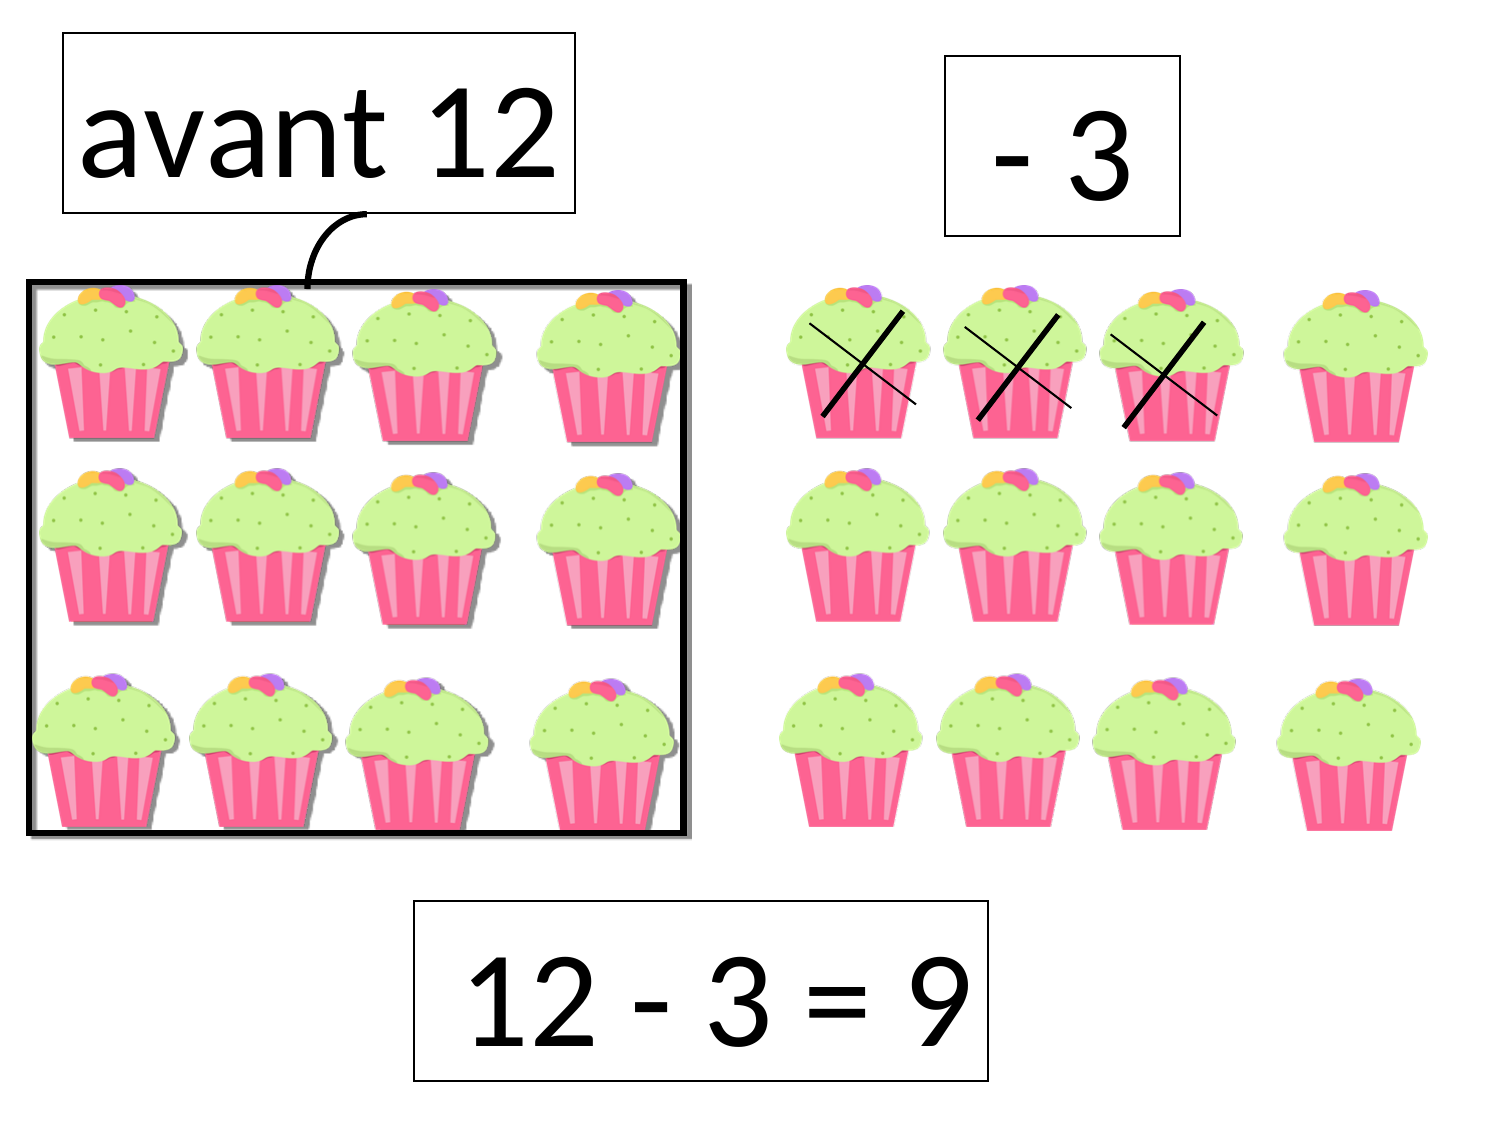

avant 12
 - 3
 12 - 3 = 9